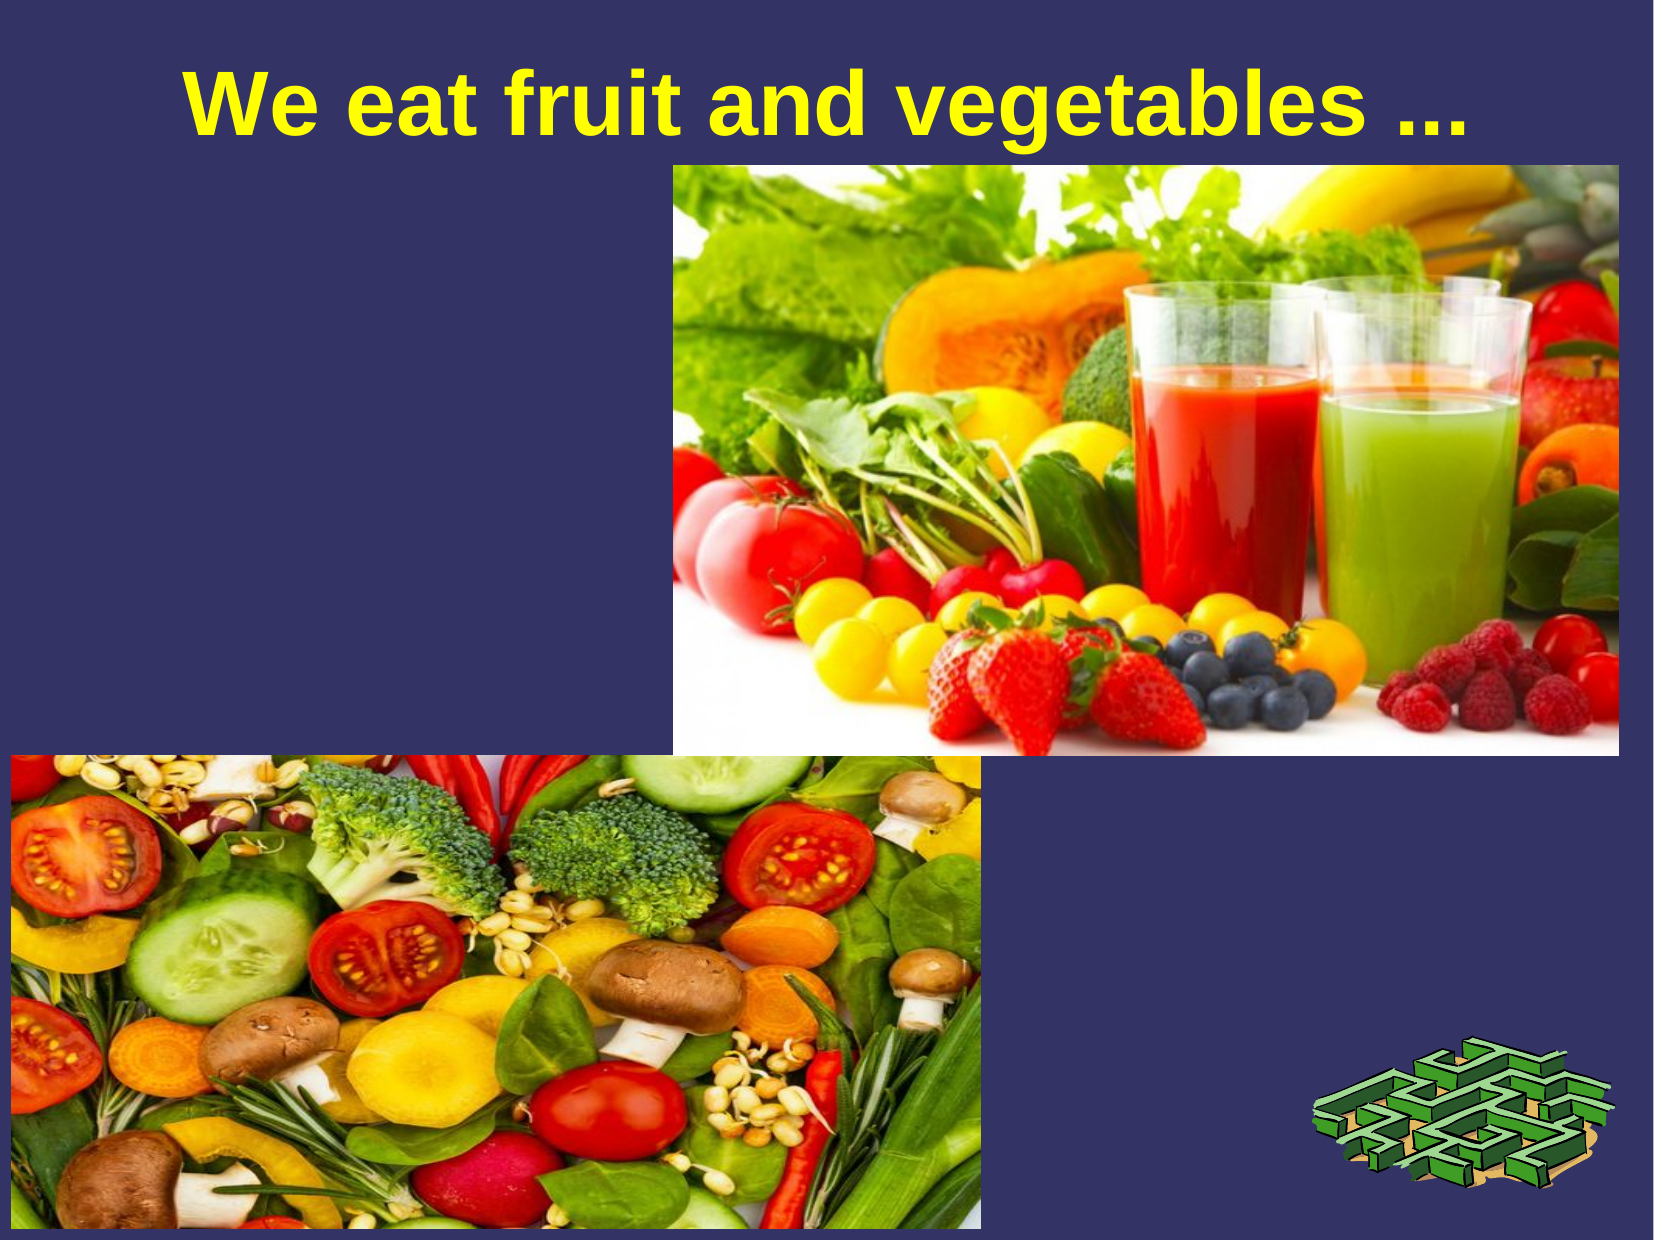

# We eat fruit and vegetables ...